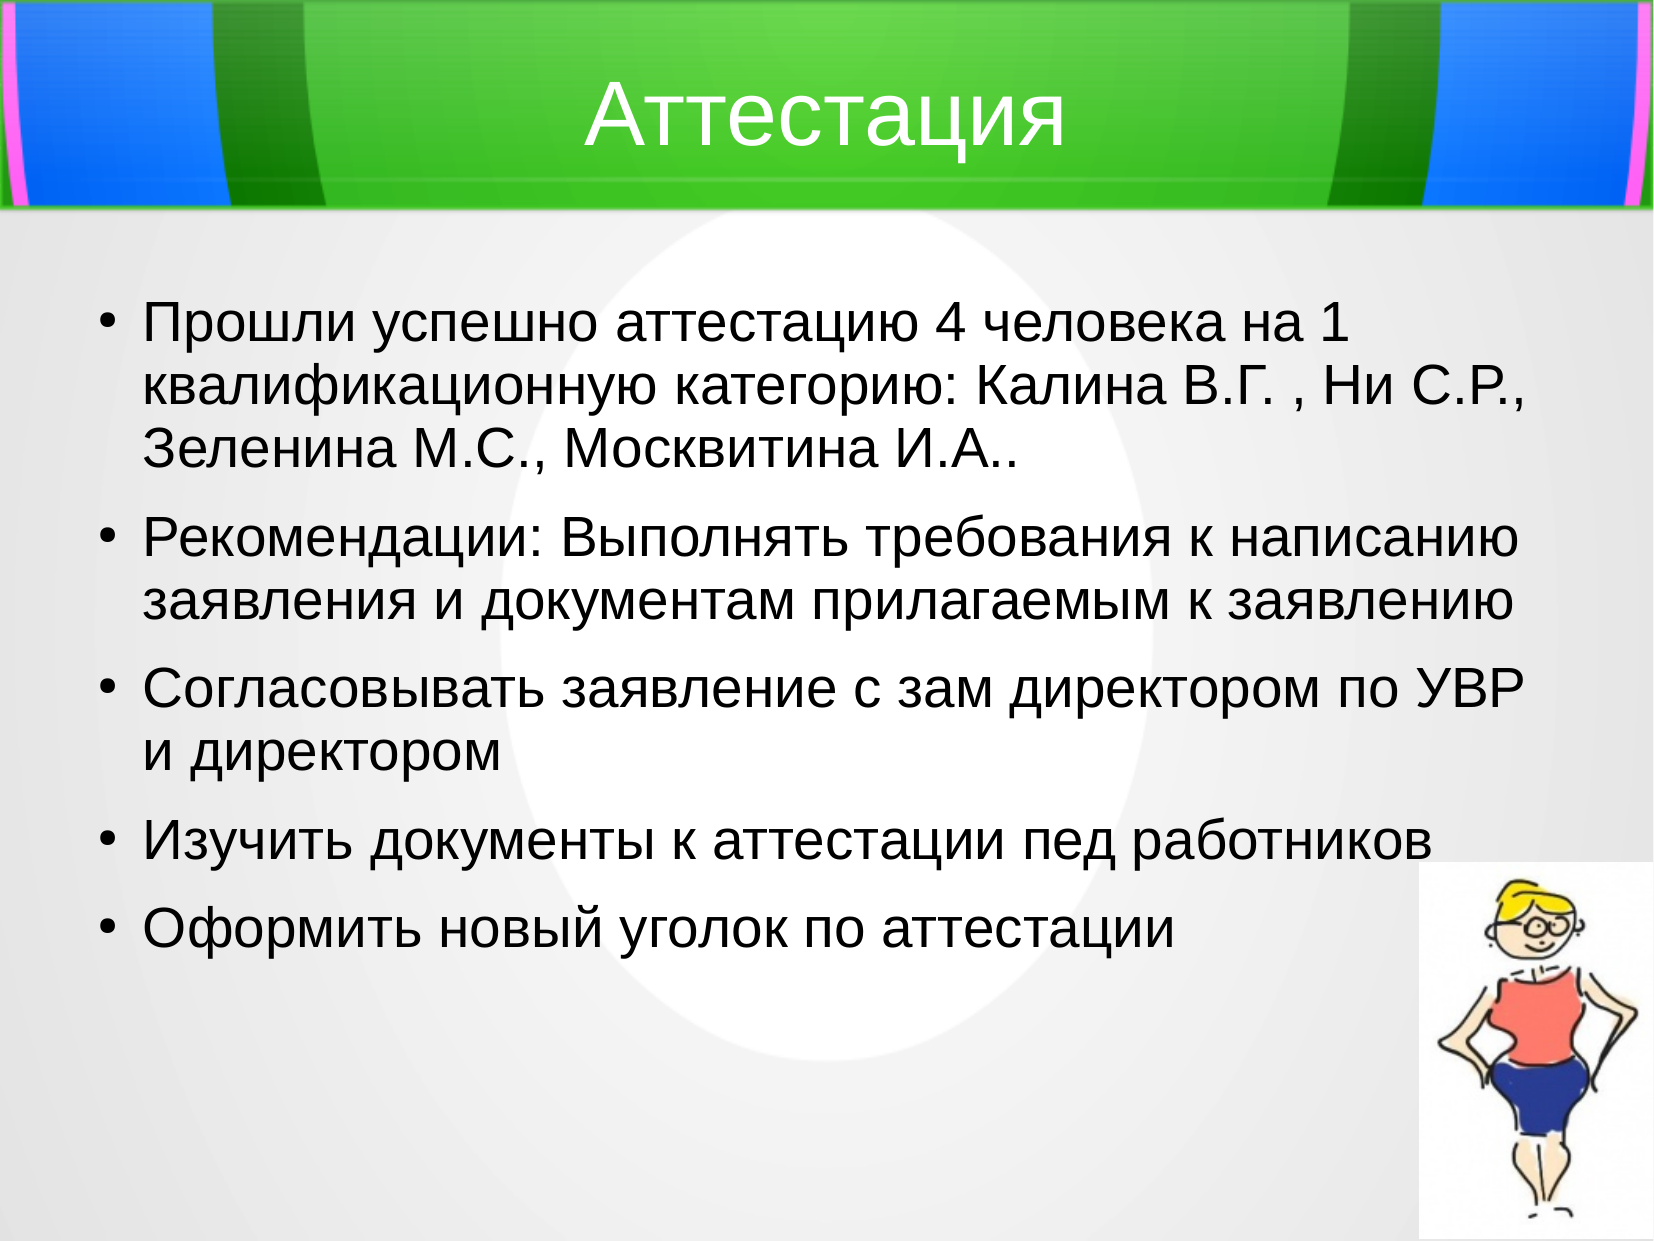

# Аттестация
Прошли успешно аттестацию 4 человека на 1 квалификационную категорию: Калина В.Г. , Ни С.Р., Зеленина М.С., Москвитина И.А..
Рекомендации: Выполнять требования к написанию заявления и документам прилагаемым к заявлению
Согласовывать заявление с зам директором по УВР и директором
Изучить документы к аттестации пед работников
Оформить новый уголок по аттестации